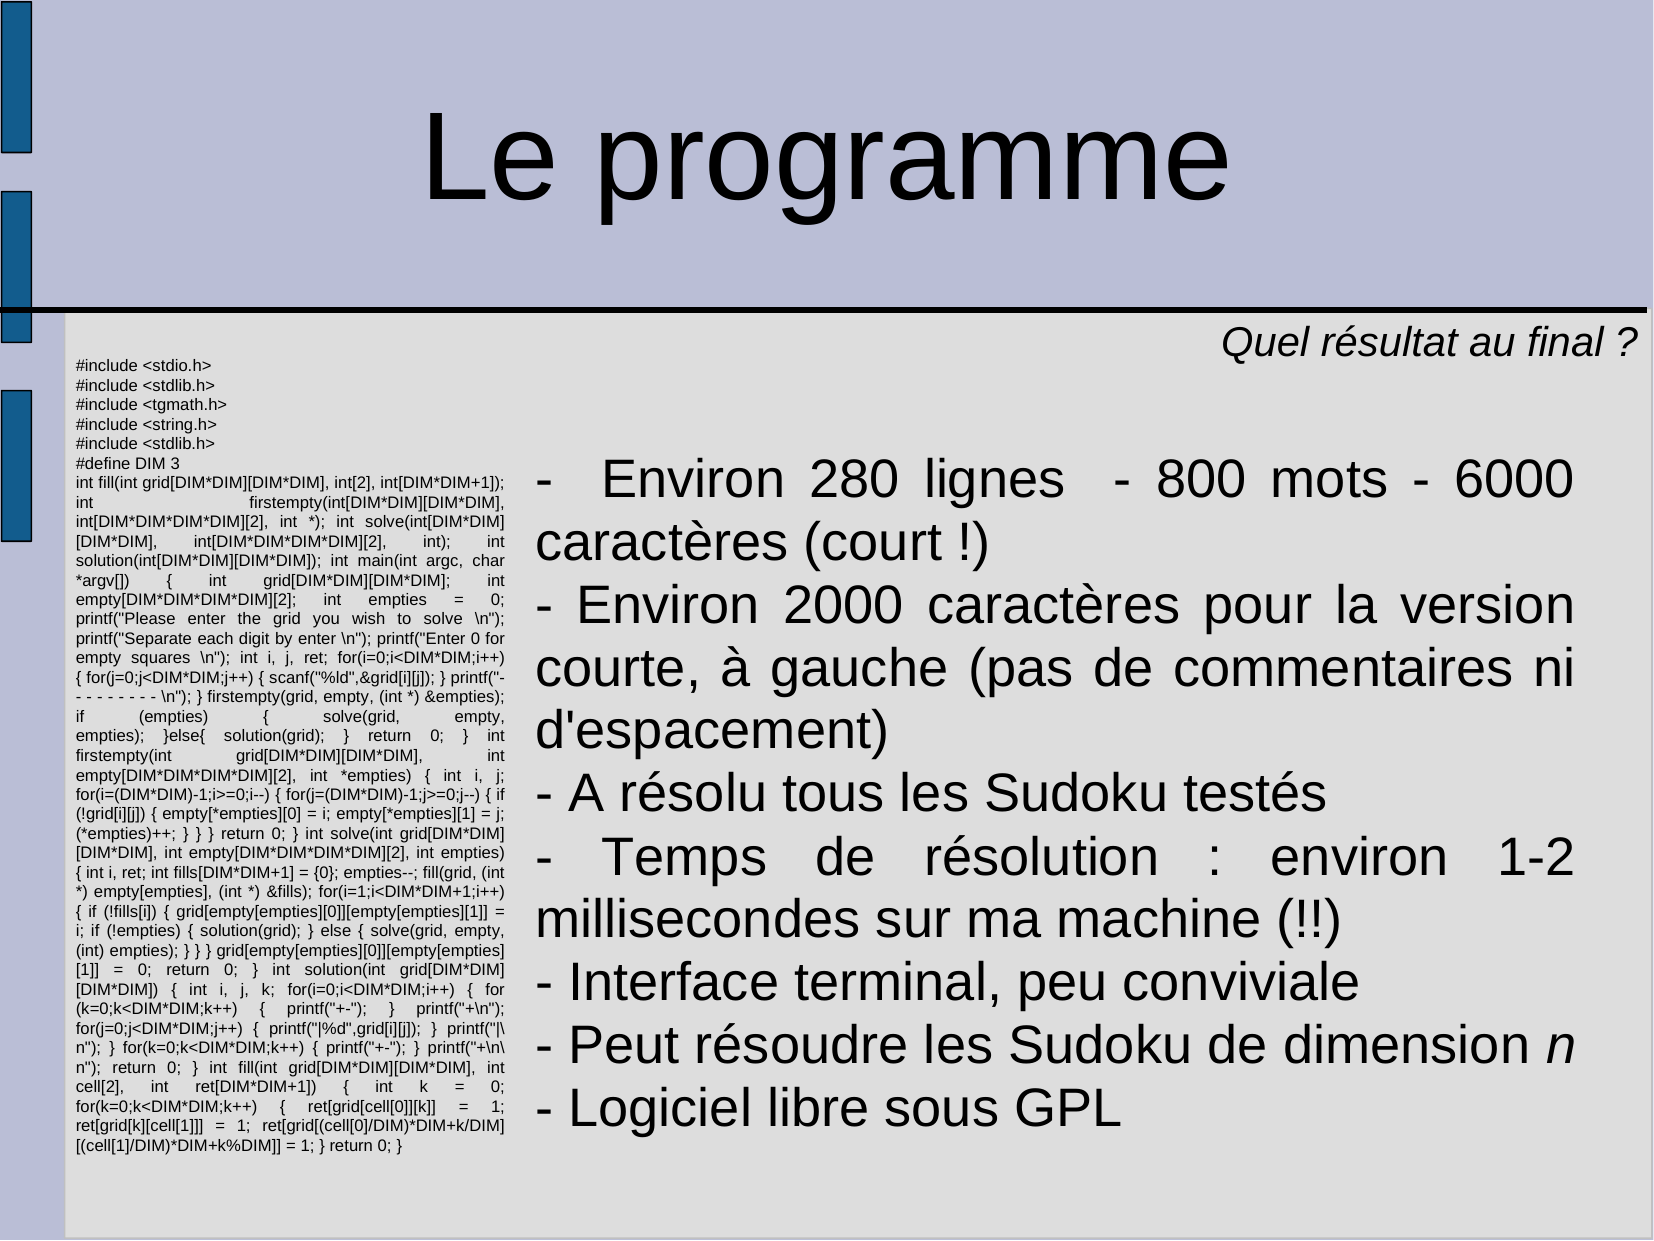

Le programme
Quel résultat au final ?
#include <stdio.h>
#include <stdlib.h>
#include <tgmath.h>
#include <string.h>
#include <stdlib.h>
#define DIM 3
int fill(int grid[DIM*DIM][DIM*DIM], int[2], int[DIM*DIM+1]); int firstempty(int[DIM*DIM][DIM*DIM], int[DIM*DIM*DIM*DIM][2], int *); int solve(int[DIM*DIM][DIM*DIM], int[DIM*DIM*DIM*DIM][2], int); int solution(int[DIM*DIM][DIM*DIM]); int main(int argc, char *argv[]) { int grid[DIM*DIM][DIM*DIM]; int empty[DIM*DIM*DIM*DIM][2]; int empties = 0; printf("Please enter the grid you wish to solve \n"); printf("Separate each digit by enter \n"); printf("Enter 0 for empty squares \n"); int i, j, ret; for(i=0;i<DIM*DIM;i++) { for(j=0;j<DIM*DIM;j++) { scanf("%ld",&grid[i][j]); } printf("- - - - - - - - - \n"); } firstempty(grid, empty, (int *) &empties); if (empties) { solve(grid, empty, empties); }else{ solution(grid); } return 0; } int firstempty(int grid[DIM*DIM][DIM*DIM], int empty[DIM*DIM*DIM*DIM][2], int *empties) { int i, j; for(i=(DIM*DIM)-1;i>=0;i--) { for(j=(DIM*DIM)-1;j>=0;j--) { if (!grid[i][j]) { empty[*empties][0] = i; empty[*empties][1] = j; (*empties)++; } } } return 0; } int solve(int grid[DIM*DIM][DIM*DIM], int empty[DIM*DIM*DIM*DIM][2], int empties) { int i, ret; int fills[DIM*DIM+1] = {0}; empties--; fill(grid, (int *) empty[empties], (int *) &fills); for(i=1;i<DIM*DIM+1;i++) { if (!fills[i]) { grid[empty[empties][0]][empty[empties][1]] = i; if (!empties) { solution(grid); } else { solve(grid, empty, (int) empties); } } } grid[empty[empties][0]][empty[empties][1]] = 0; return 0; } int solution(int grid[DIM*DIM][DIM*DIM]) { int i, j, k; for(i=0;i<DIM*DIM;i++) { for (k=0;k<DIM*DIM;k++) { printf("+-"); } printf("+\n"); for(j=0;j<DIM*DIM;j++) { printf("|%d",grid[i][j]); } printf("|\n"); } for(k=0;k<DIM*DIM;k++) { printf("+-"); } printf("+\n\n"); return 0; } int fill(int grid[DIM*DIM][DIM*DIM], int cell[2], int ret[DIM*DIM+1]) { int k = 0; for(k=0;k<DIM*DIM;k++) { ret[grid[cell[0]][k]] = 1; ret[grid[k][cell[1]]] = 1; ret[grid[(cell[0]/DIM)*DIM+k/DIM][(cell[1]/DIM)*DIM+k%DIM]] = 1; } return 0; }
- Environ 280 lignes - 800 mots - 6000 caractères (court !)
- Environ 2000 caractères pour la version courte, à gauche (pas de commentaires ni d'espacement)
- A résolu tous les Sudoku testés
- Temps de résolution : environ 1-2 millisecondes sur ma machine (!!)
- Interface terminal, peu conviviale
- Peut résoudre les Sudoku de dimension n
- Logiciel libre sous GPL